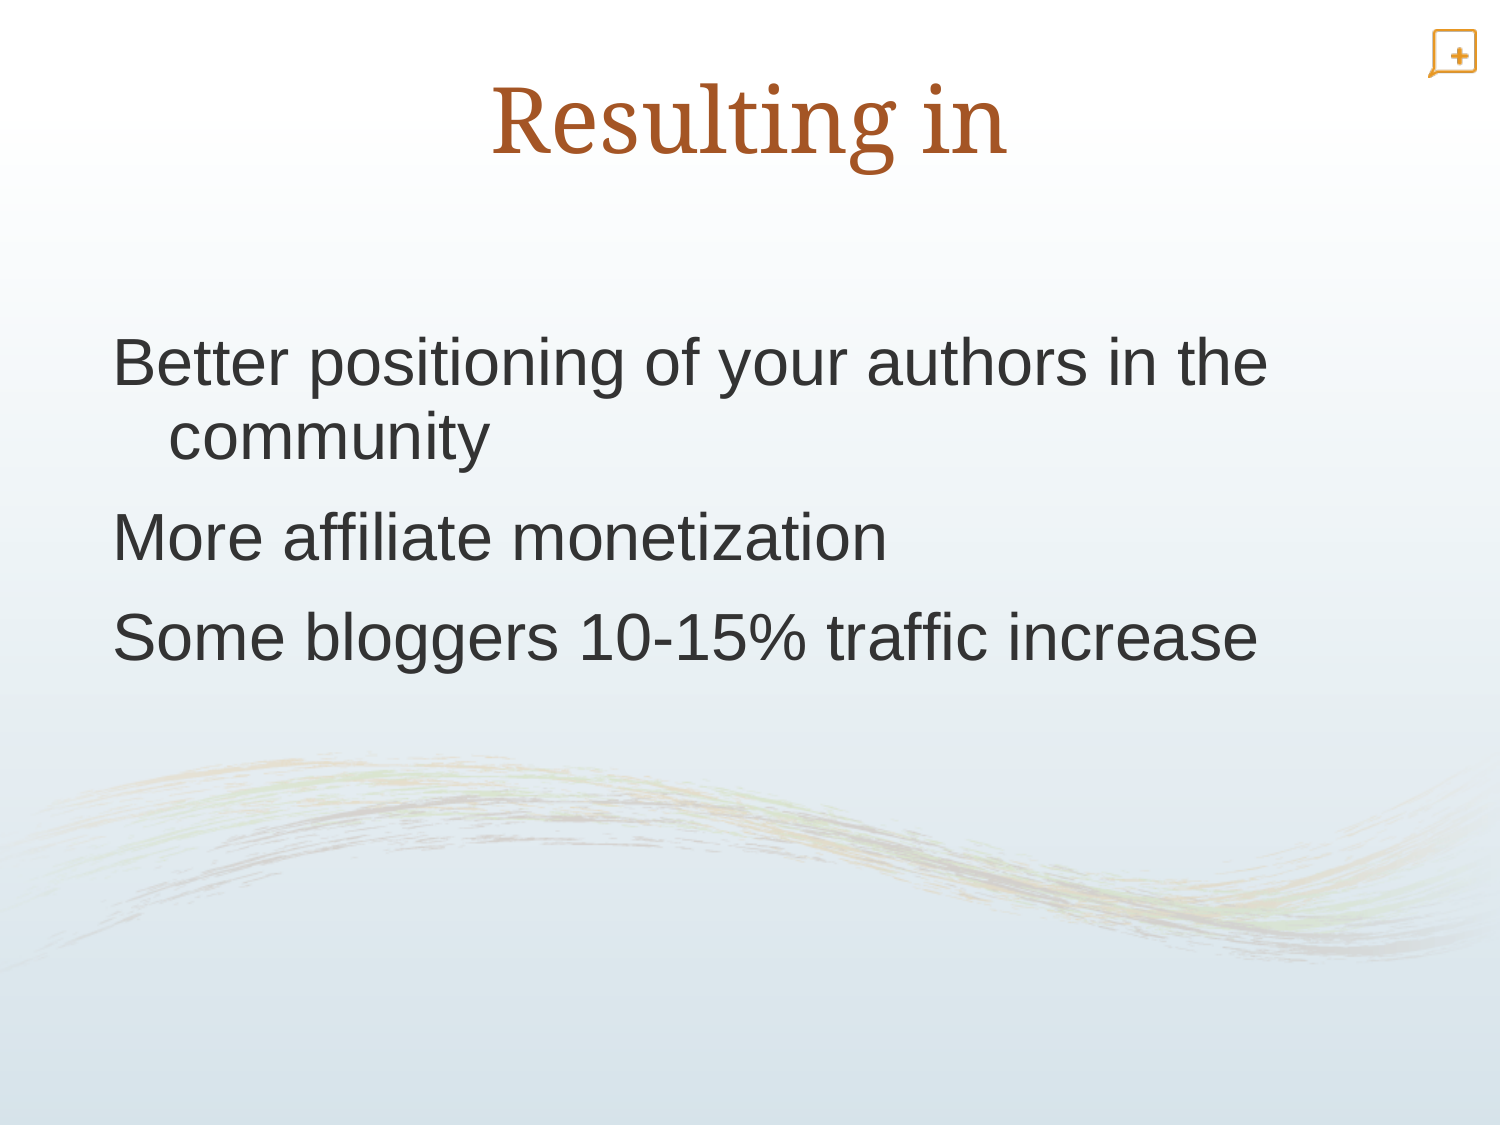

# Resulting in
Better positioning of your authors in the community
More affiliate monetization
Some bloggers 10-15% traffic increase